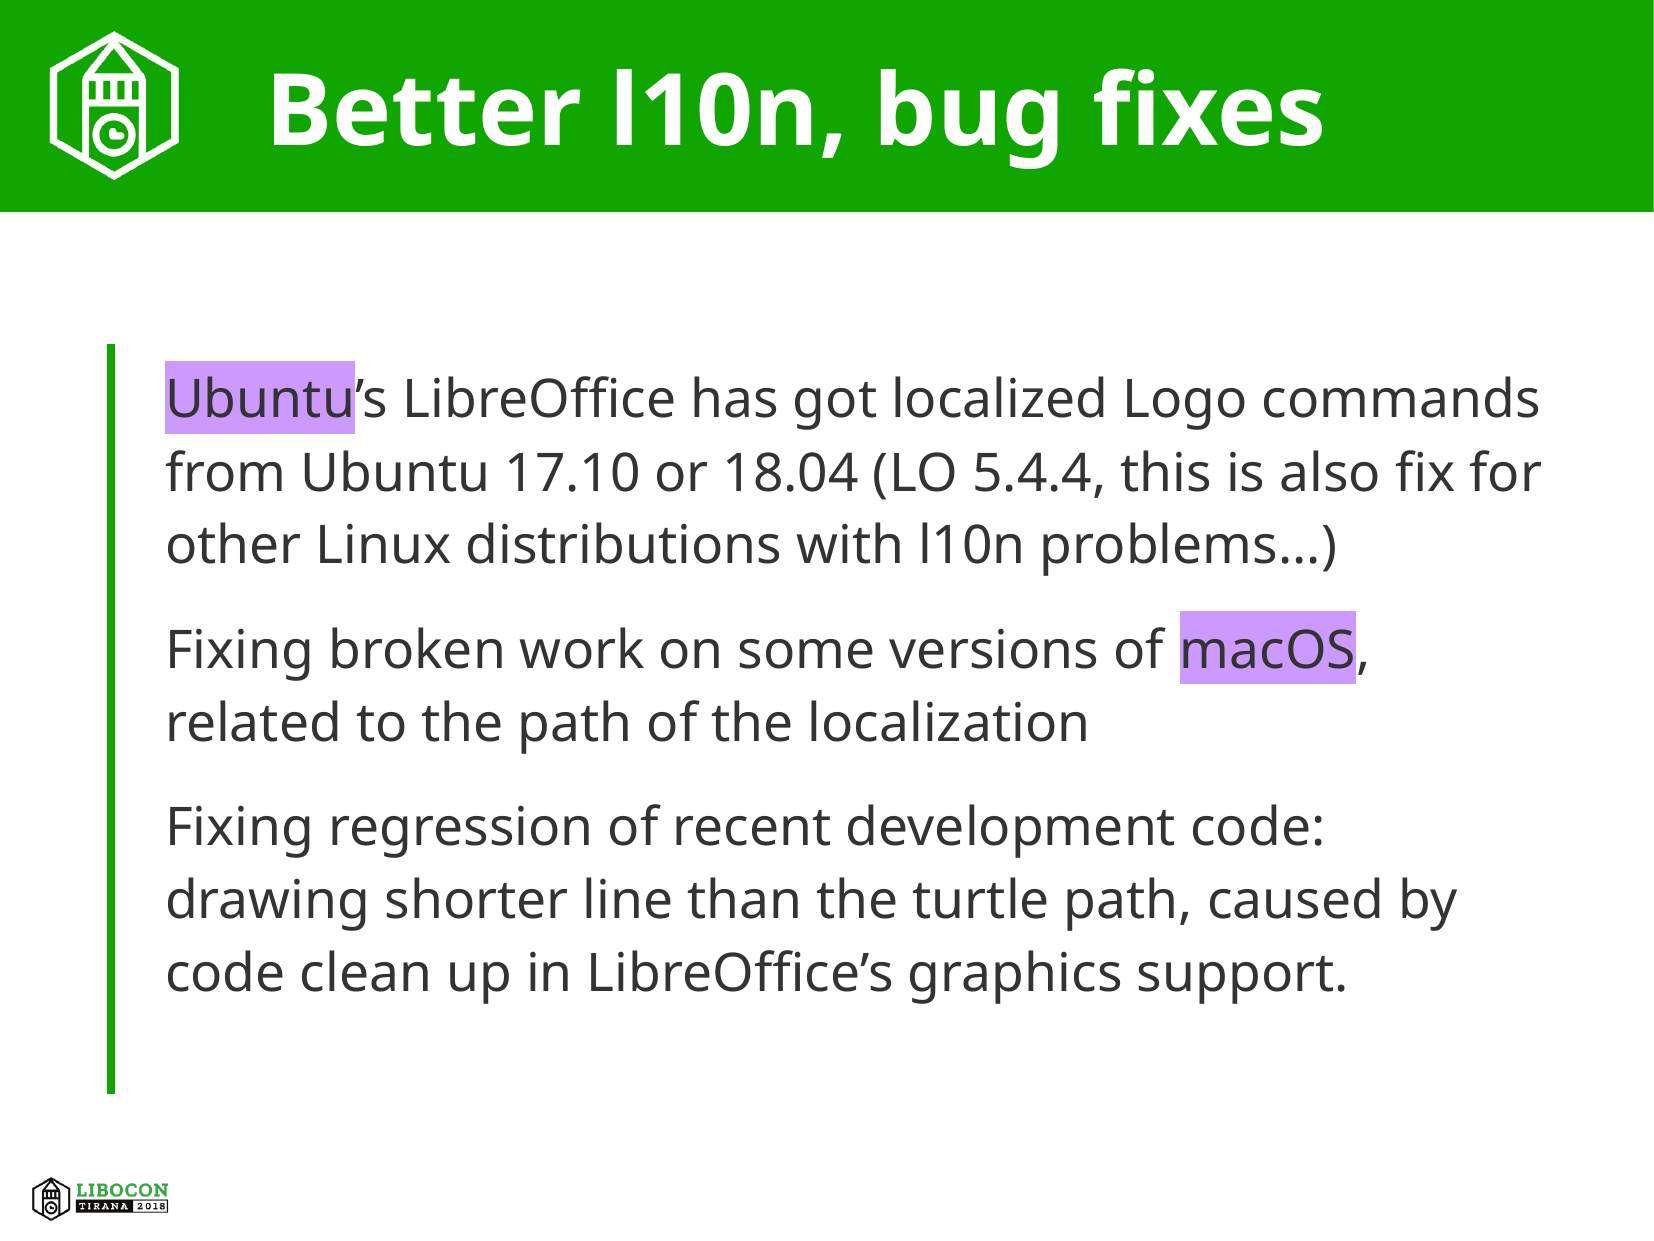

# Better l10n, bug fixes
Ubuntu’s LibreOffice has got localized Logo commands from Ubuntu 17.10 or 18.04 (LO 5.4.4, this is also fix for other Linux distributions with l10n problems...)
Fixing broken work on some versions of macOS, related to the path of the localization
Fixing regression of recent development code: drawing shorter line than the turtle path, caused by code clean up in LibreOffice’s graphics support.